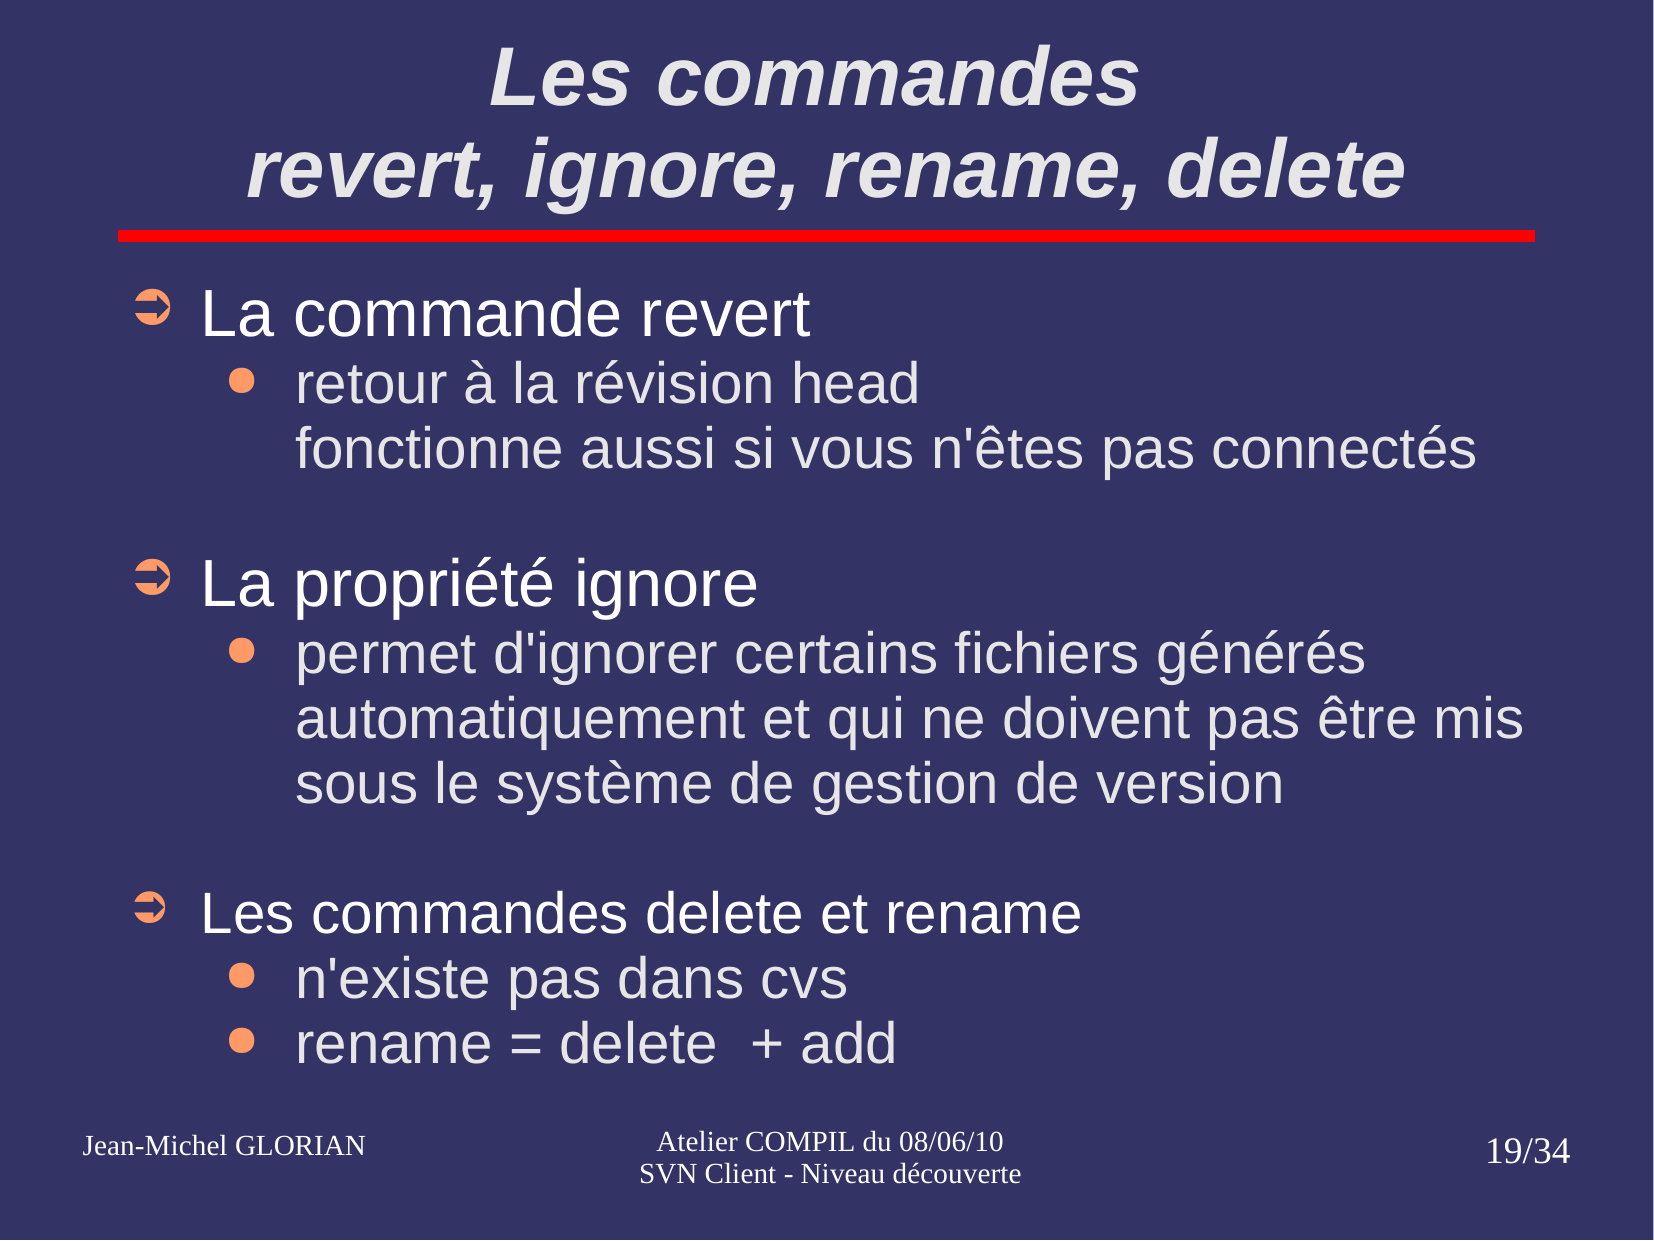

# Les commandes revert, ignore, rename, delete
La commande revert
retour à la révision head
fonctionne aussi si vous n'êtes pas connectés
La propriété ignore
permet d'ignorer certains fichiers générés automatiquement et qui ne doivent pas être mis sous le système de gestion de version
Les commandes delete et rename
n'existe pas dans cvs
rename = delete + add